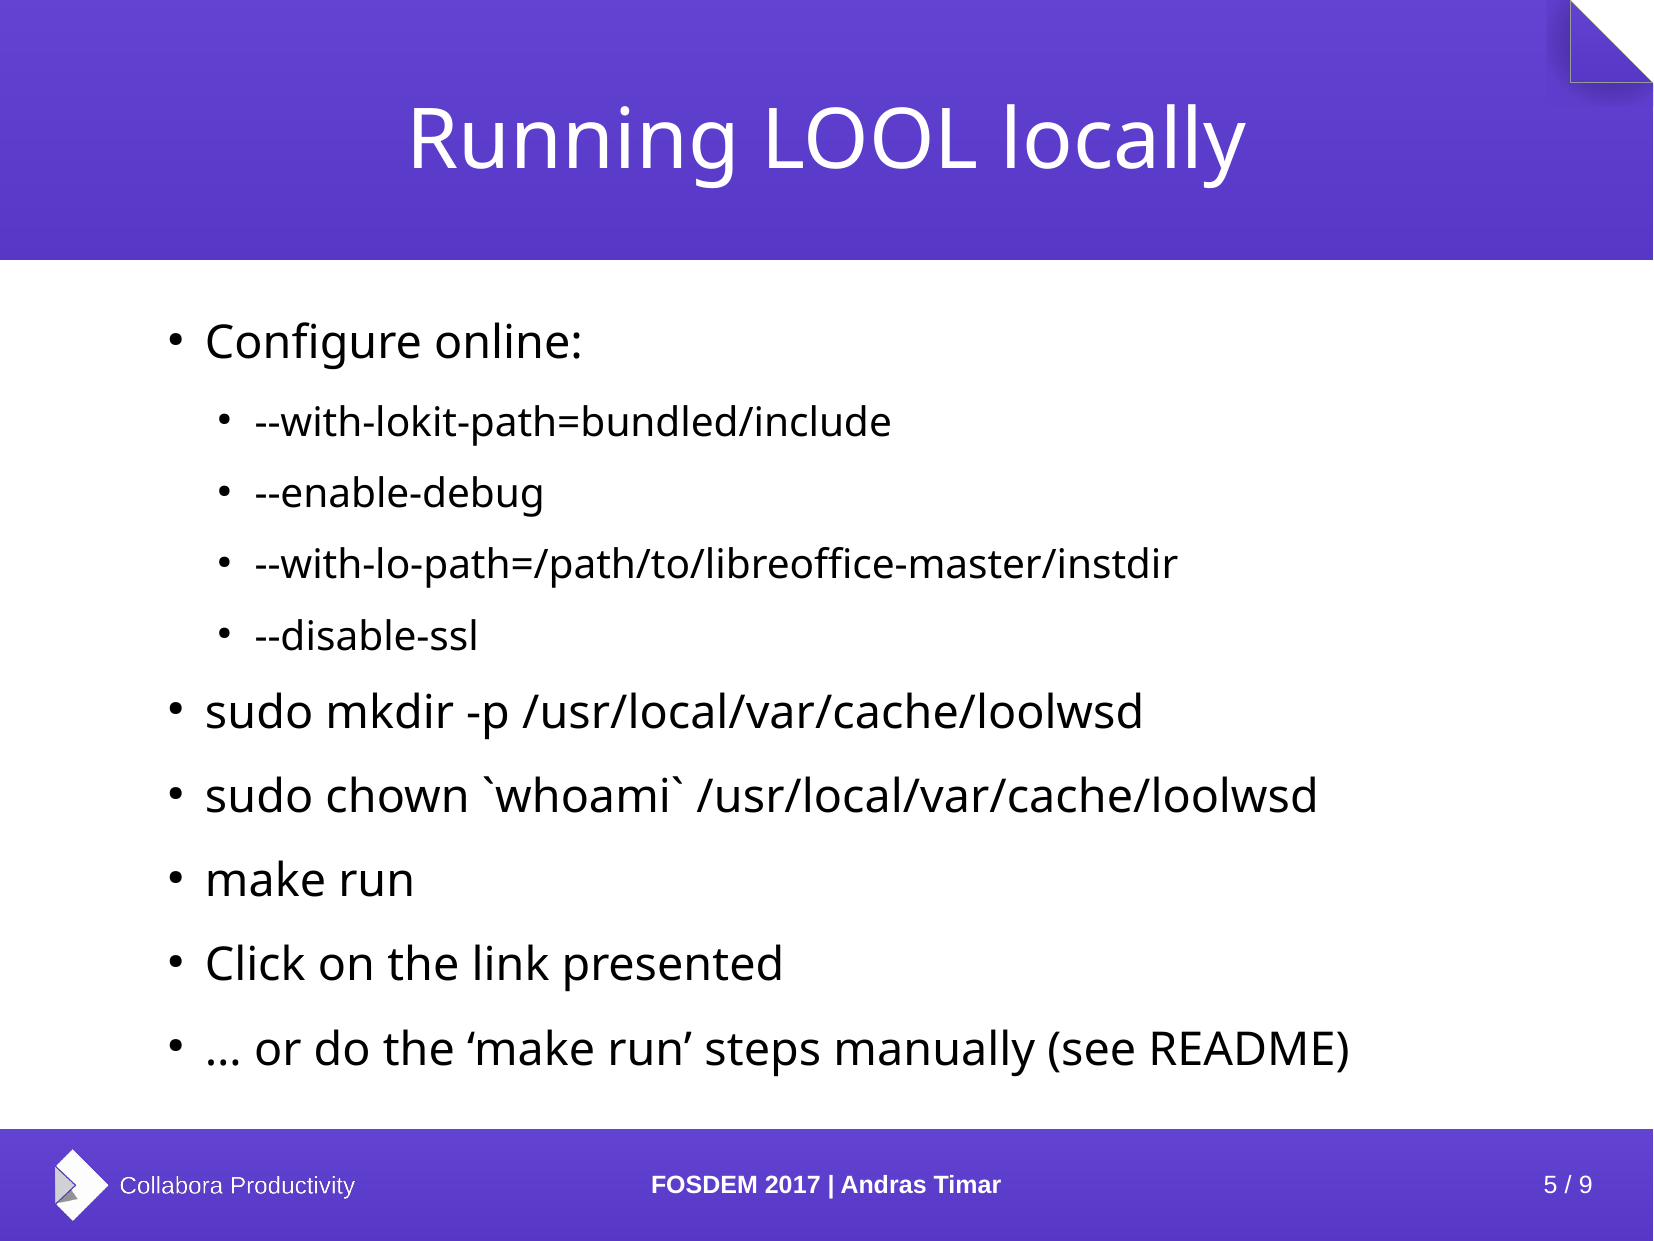

# Running LOOL locally
Configure online:
--with-lokit-path=bundled/include
--enable-debug
--with-lo-path=/path/to/libreoffice-master/instdir
--disable-ssl
sudo mkdir -p /usr/local/var/cache/loolwsd
sudo chown `whoami` /usr/local/var/cache/loolwsd
make run
Click on the link presented
… or do the ‘make run’ steps manually (see README)